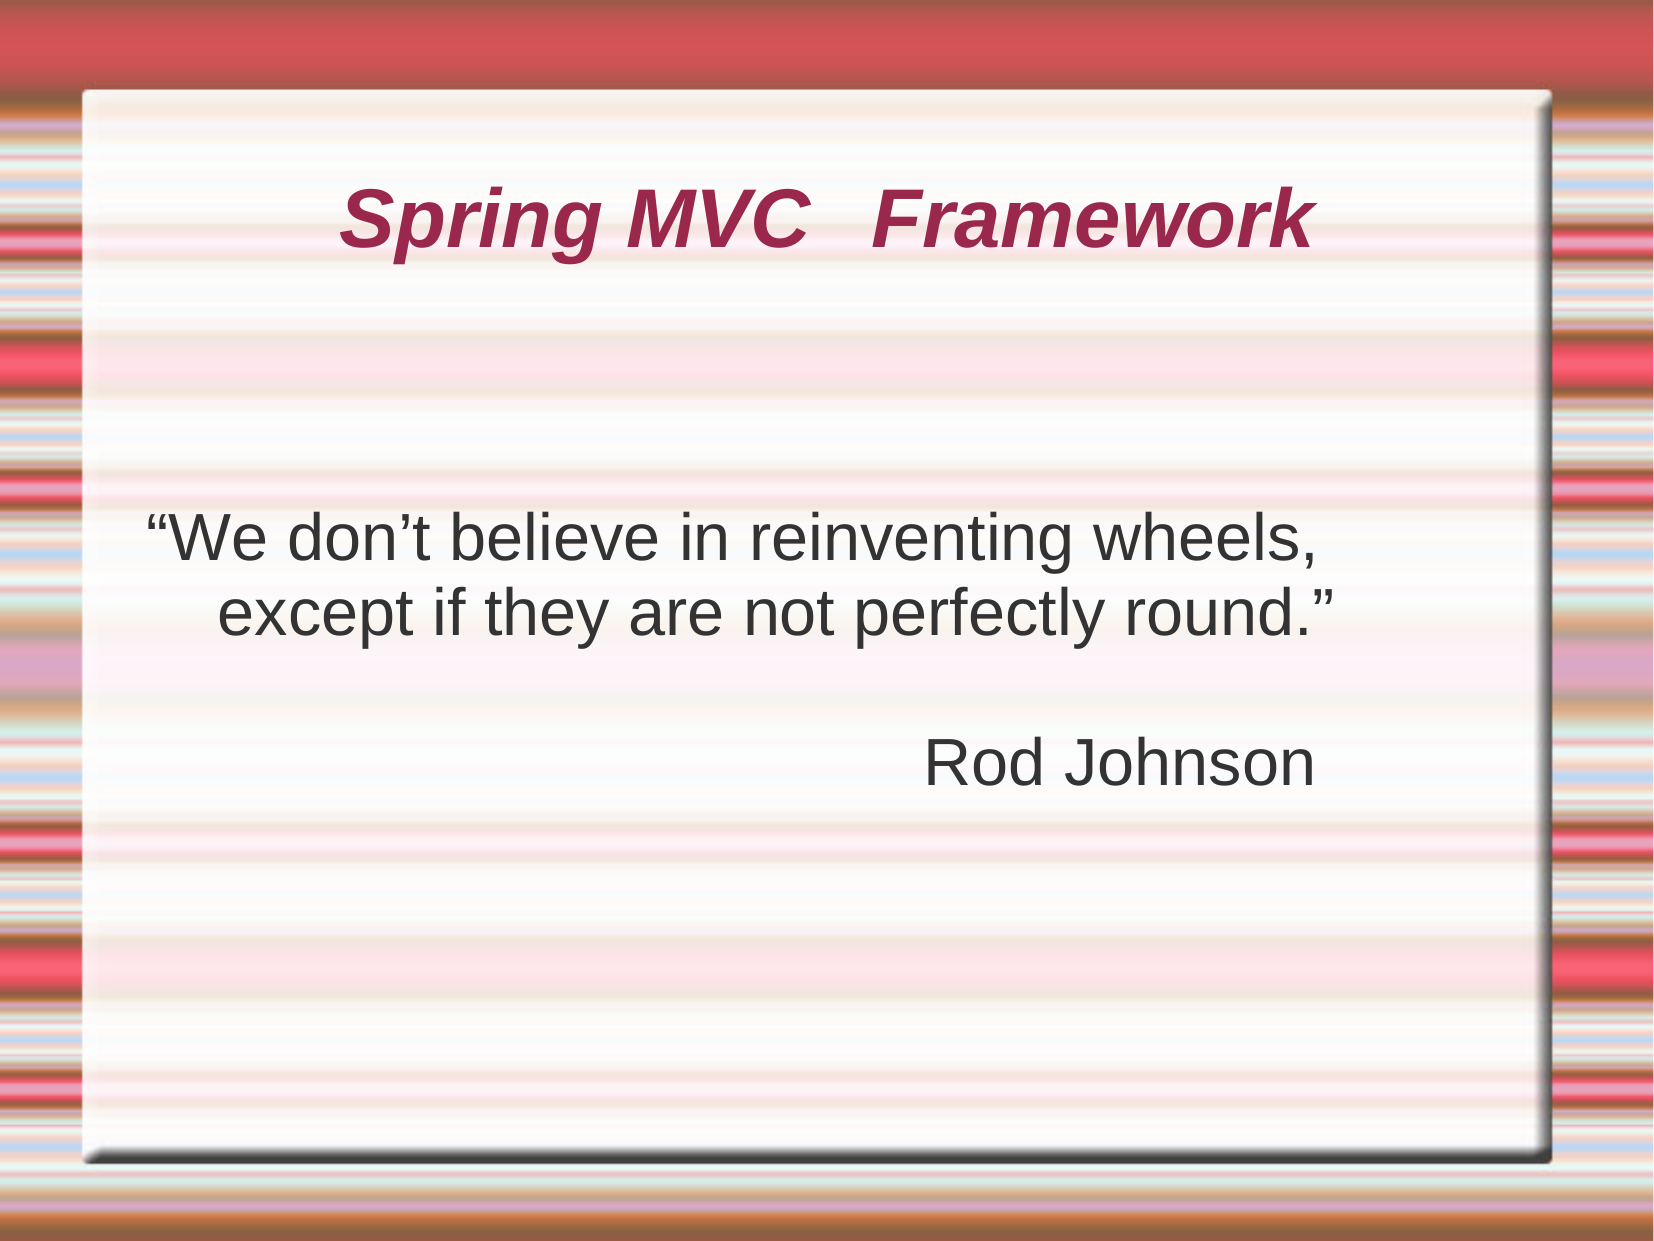

# Spring MVC	Framework
“We don’t believe in reinventing wheels, except if they are not perfectly round.”
 Rod Johnson